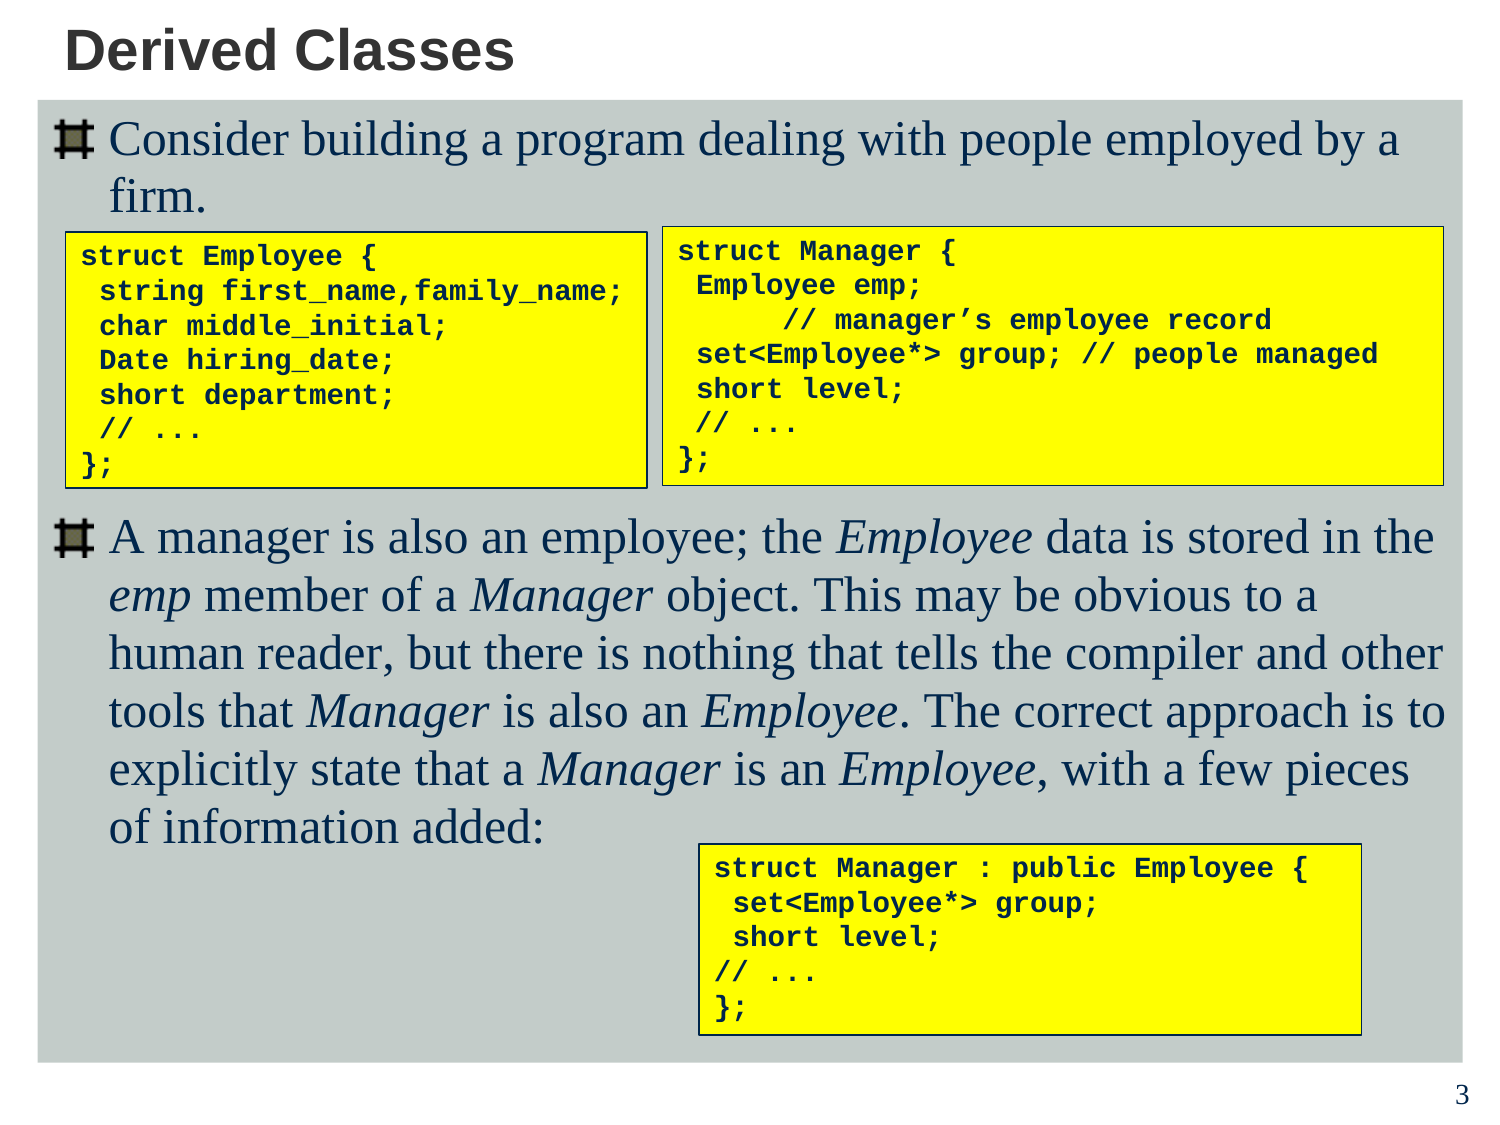

# Derived Classes
Consider building a program dealing with people employed by a firm.
A manager is also an employee; the Employee data is stored in the emp member of a Manager object. This may be obvious to a human reader, but there is nothing that tells the compiler and other tools that Manager is also an Employee. The correct approach is to explicitly state that a Manager is an Employee, with a few pieces of information added:
struct Manager {
	Employee emp;
 // manager’s employee record
	set<Employee*> group; // people managed
	short level;
 // ...
};
struct Employee {
	string first_name,family_name;
	char middle_initial;
	Date hiring_date;
	short department;
	// ...
};
struct Manager : public Employee {
	set<Employee*> group;
	short level;
// ...
};